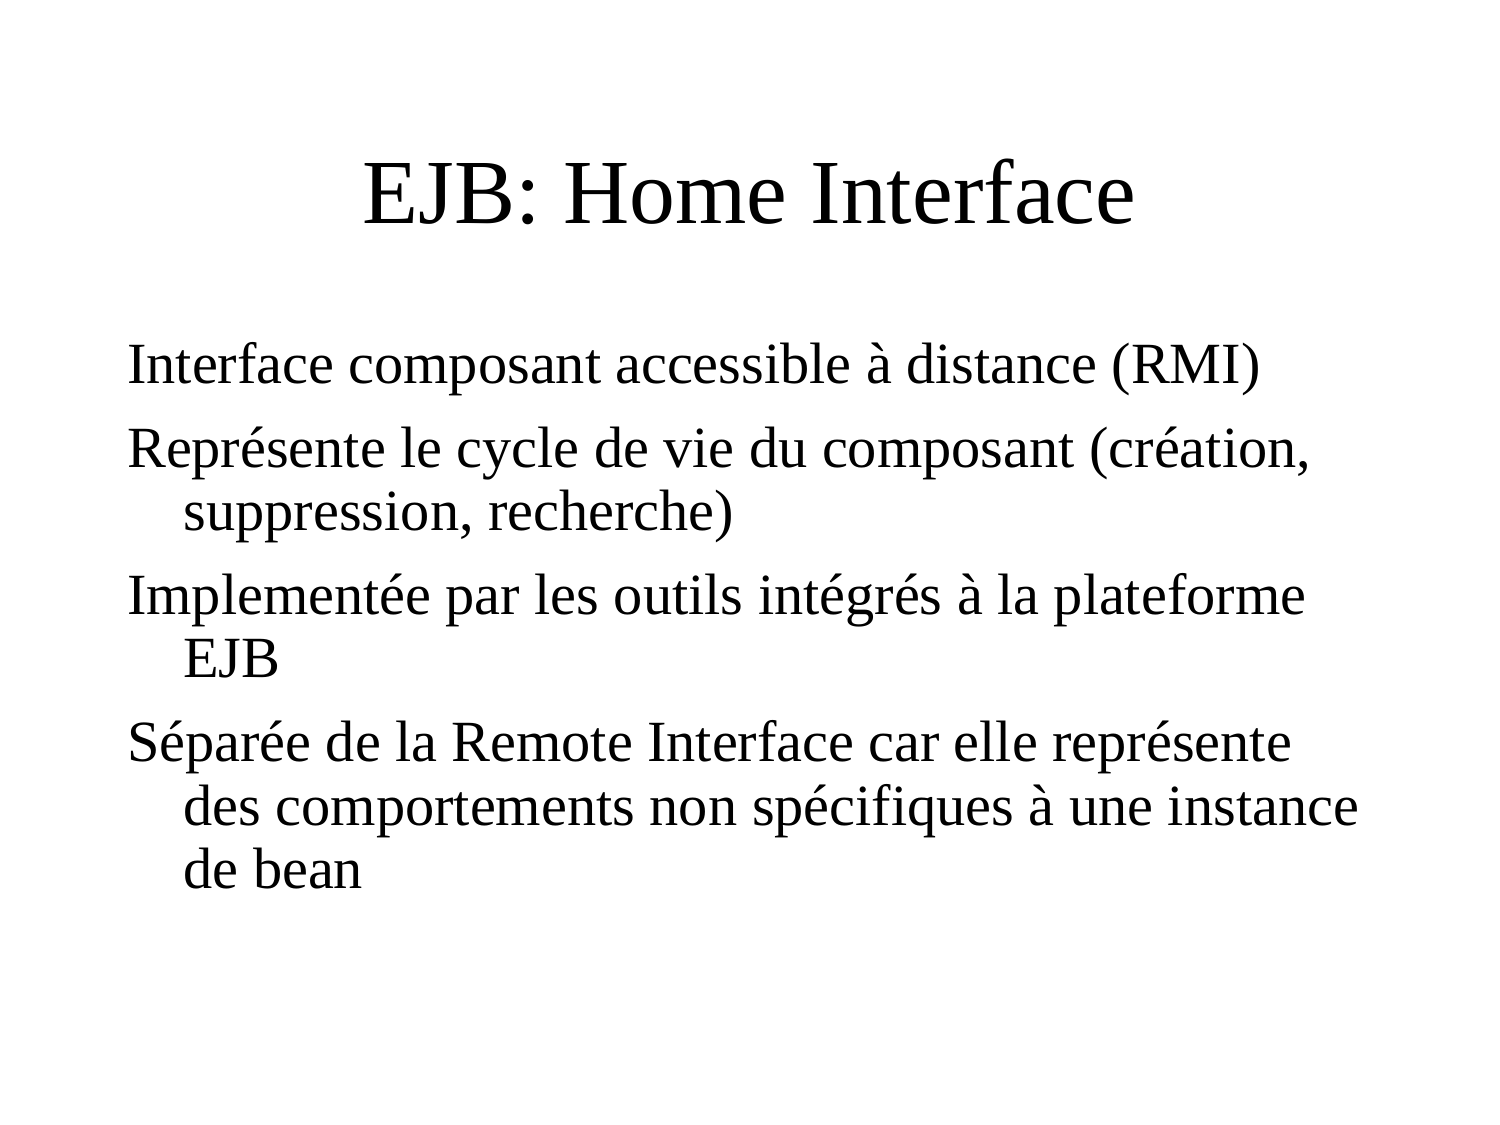

# EJB: Home Interface
Interface composant accessible à distance (RMI)
Représente le cycle de vie du composant (création, suppression, recherche)
Implementée par les outils intégrés à la plateforme EJB
Séparée de la Remote Interface car elle représente des comportements non spécifiques à une instance de bean